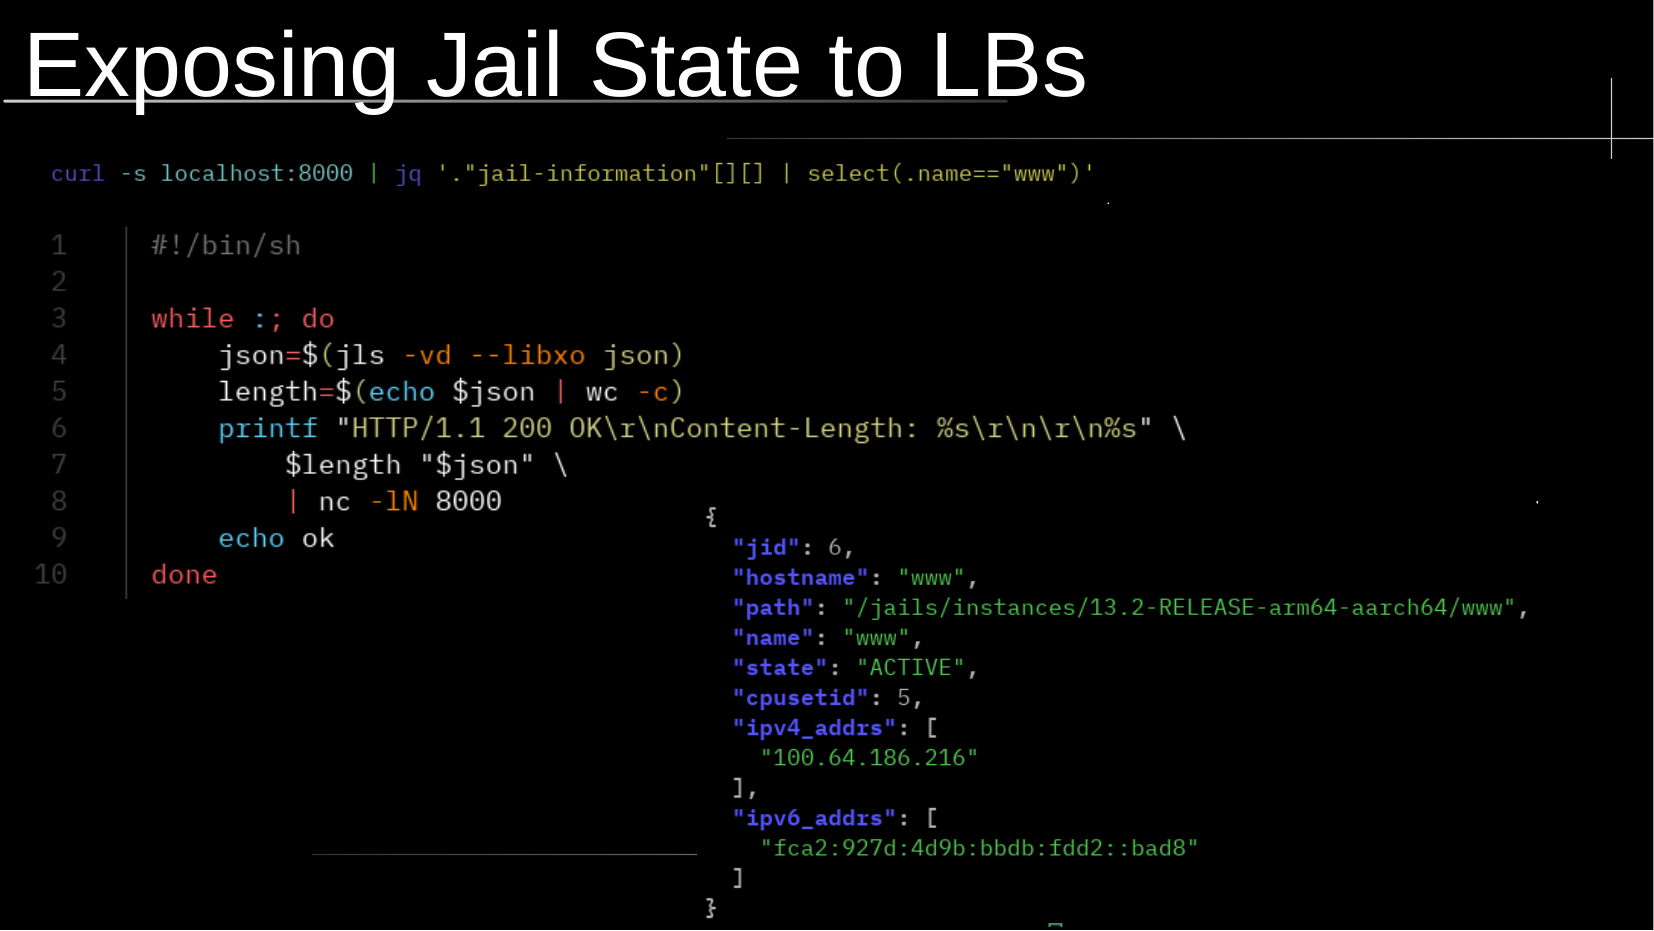

# Exposing Jail State to LBs
11